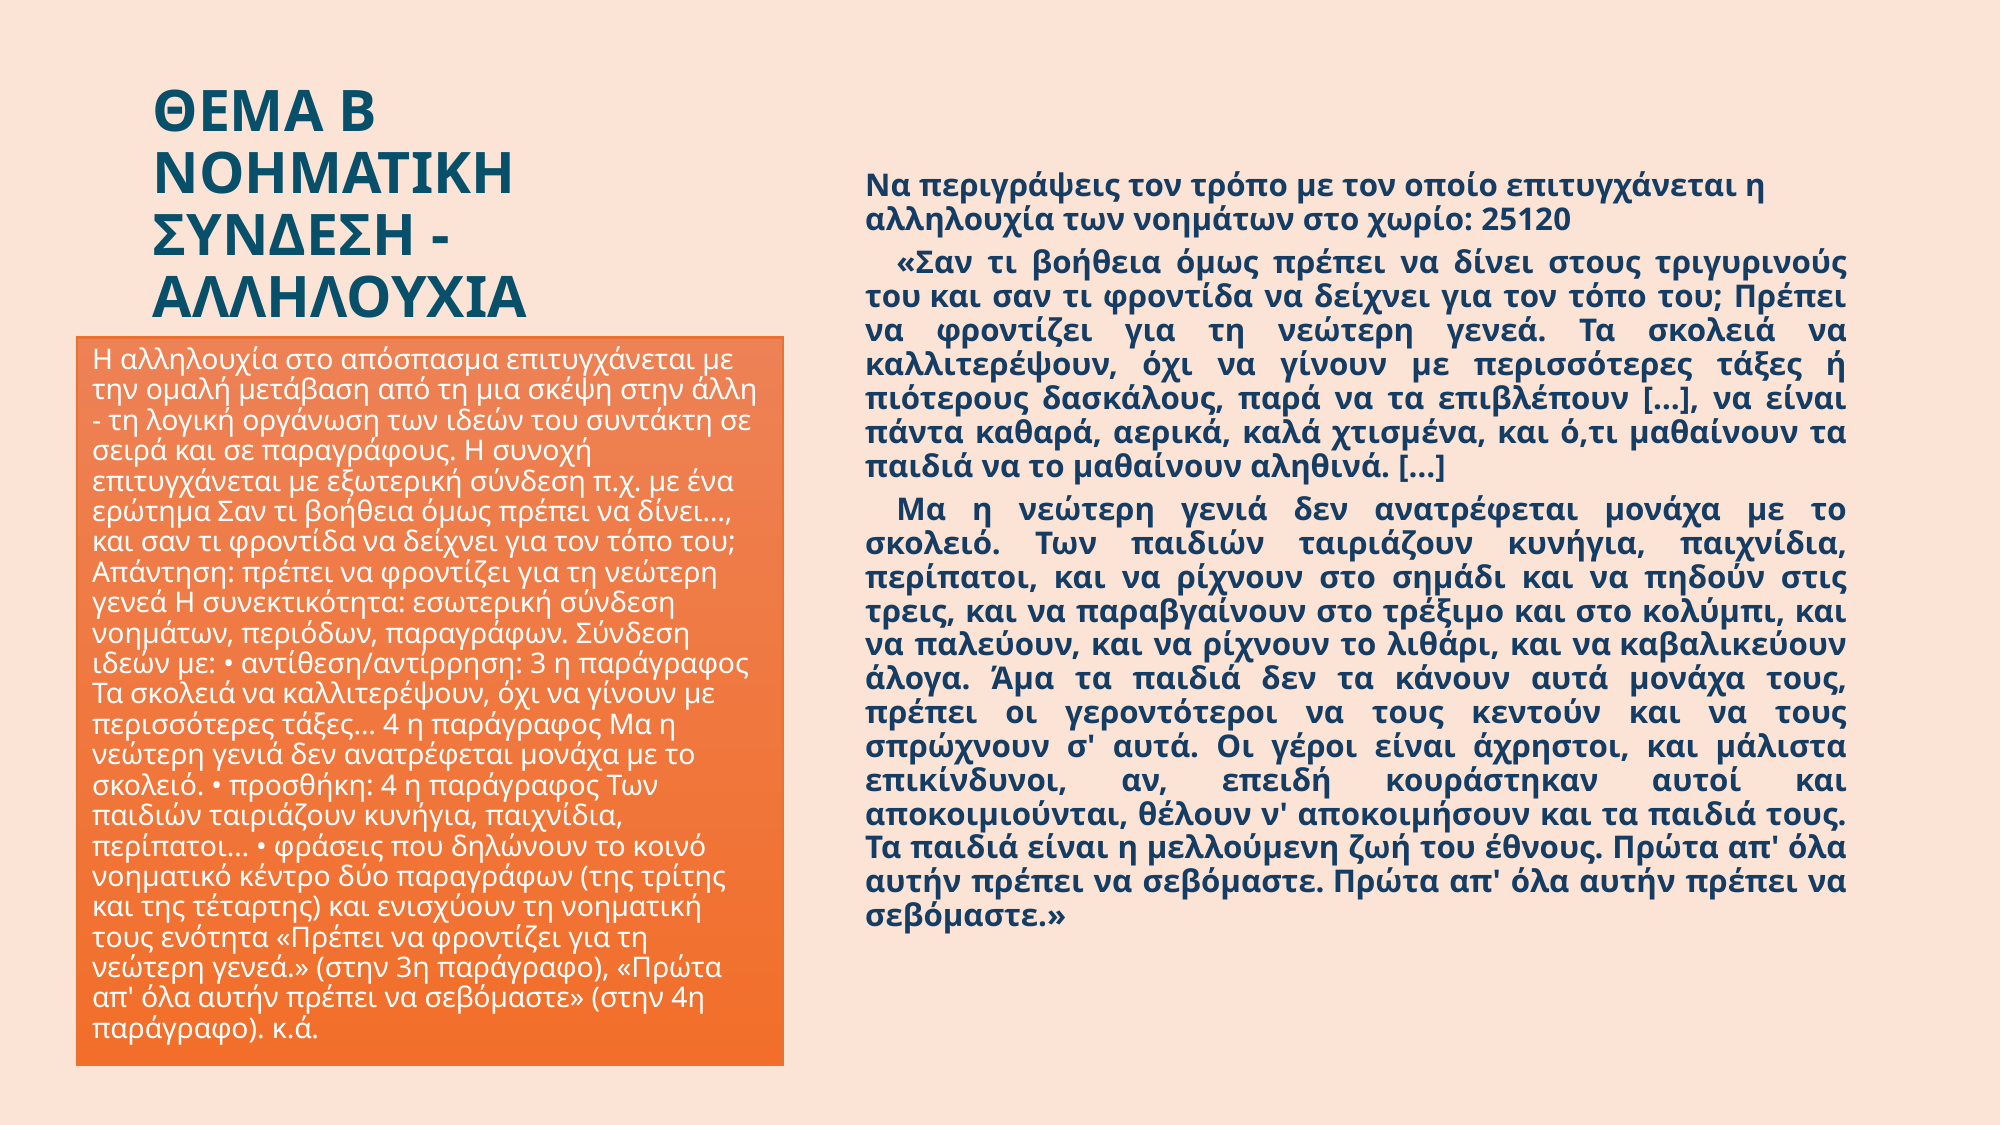

# ΘΕΜΑ Β​ ΝΟΗΜΑΤΙΚΗ ΣΥΝΔΕΣΗ - ΑΛΛΗΛΟΥΧΙΑ​
Να περιγράψεις τον τρόπο με τον οποίο επιτυγχάνεται η αλληλουχία των νοημάτων στο χωρίο: 25120
 «Σαν τι βοήθεια όμως πρέπει να δίνει στους τριγυρινούς του και σαν τι φροντίδα να δείχνει για τον τόπο του; Πρέπει να φροντίζει για τη νεώτερη γενεά. Τα σκολειά να καλλιτερέψουν, όχι να γίνουν με περισσότερες τάξες ή πιότερους δασκάλους, παρά να τα επιβλέπουν […], να είναι πάντα καθαρά, αερικά, καλά χτισμένα, και ό,τι μαθαίνουν τα παιδιά να το μαθαίνουν αληθινά. […]
 Μα η νεώτερη γενιά δεν ανατρέφεται μονάχα με το σκολειό. Των παιδιών ταιριάζουν κυνήγια, παιχνίδια, περίπατοι, και να ρίχνουν στο σημάδι και να πηδούν στις τρεις, και να παραβγαίνουν στο τρέξιμο και στο κολύμπι, και να παλεύουν, και να ρίχνουν το λιθάρι, και να καβαλικεύουν άλογα. Άμα τα παιδιά δεν τα κάνουν αυτά μονάχα τους, πρέπει οι γεροντότεροι να τους κεντούν και να τους σπρώχνουν σ' αυτά. Οι γέροι είναι άχρηστοι, και μάλιστα επικίνδυνοι, αν, επειδή κουράστηκαν αυτοί και αποκοιμιούνται, θέλουν ν' αποκοιμήσουν και τα παιδιά τους. Τα παιδιά είναι η μελλούμενη ζωή του έθνους. Πρώτα απ' όλα αυτήν πρέπει να σεβόμαστε. Πρώτα απ' όλα αυτήν πρέπει να σεβόμαστε.»
Η αλληλουχία στο απόσπασμα επιτυγχάνεται με την ομαλή μετάβαση από τη μια σκέψη στην άλλη - τη λογική οργάνωση των ιδεών του συντάκτη σε σειρά και σε παραγράφους. Η συνοχή επιτυγχάνεται με εξωτερική σύνδεση π.χ. με ένα ερώτημα Σαν τι βοήθεια όμως πρέπει να δίνει…, και σαν τι φροντίδα να δείχνει για τον τόπο του; Απάντηση: πρέπει να φροντίζει για τη νεώτερη γενεά Η συνεκτικότητα: εσωτερική σύνδεση νοημάτων, περιόδων, παραγράφων. Σύνδεση ιδεών με: • αντίθεση/αντίρρηση: 3 η παράγραφος Τα σκολειά να καλλιτερέψουν, όχι να γίνουν με περισσότερες τάξες… 4 η παράγραφος Μα η νεώτερη γενιά δεν ανατρέφεται μονάχα με το σκολειό. • προσθήκη: 4 η παράγραφος Των παιδιών ταιριάζουν κυνήγια, παιχνίδια, περίπατοι… • φράσεις που δηλώνουν το κοινό νοηματικό κέντρο δύο παραγράφων (της τρίτης και της τέταρτης) και ενισχύουν τη νοηματική τους ενότητα «Πρέπει να φροντίζει για τη νεώτερη γενεά.» (στην 3η παράγραφο), «Πρώτα απ' όλα αυτήν πρέπει να σεβόμαστε» (στην 4η παράγραφο). κ.ά.